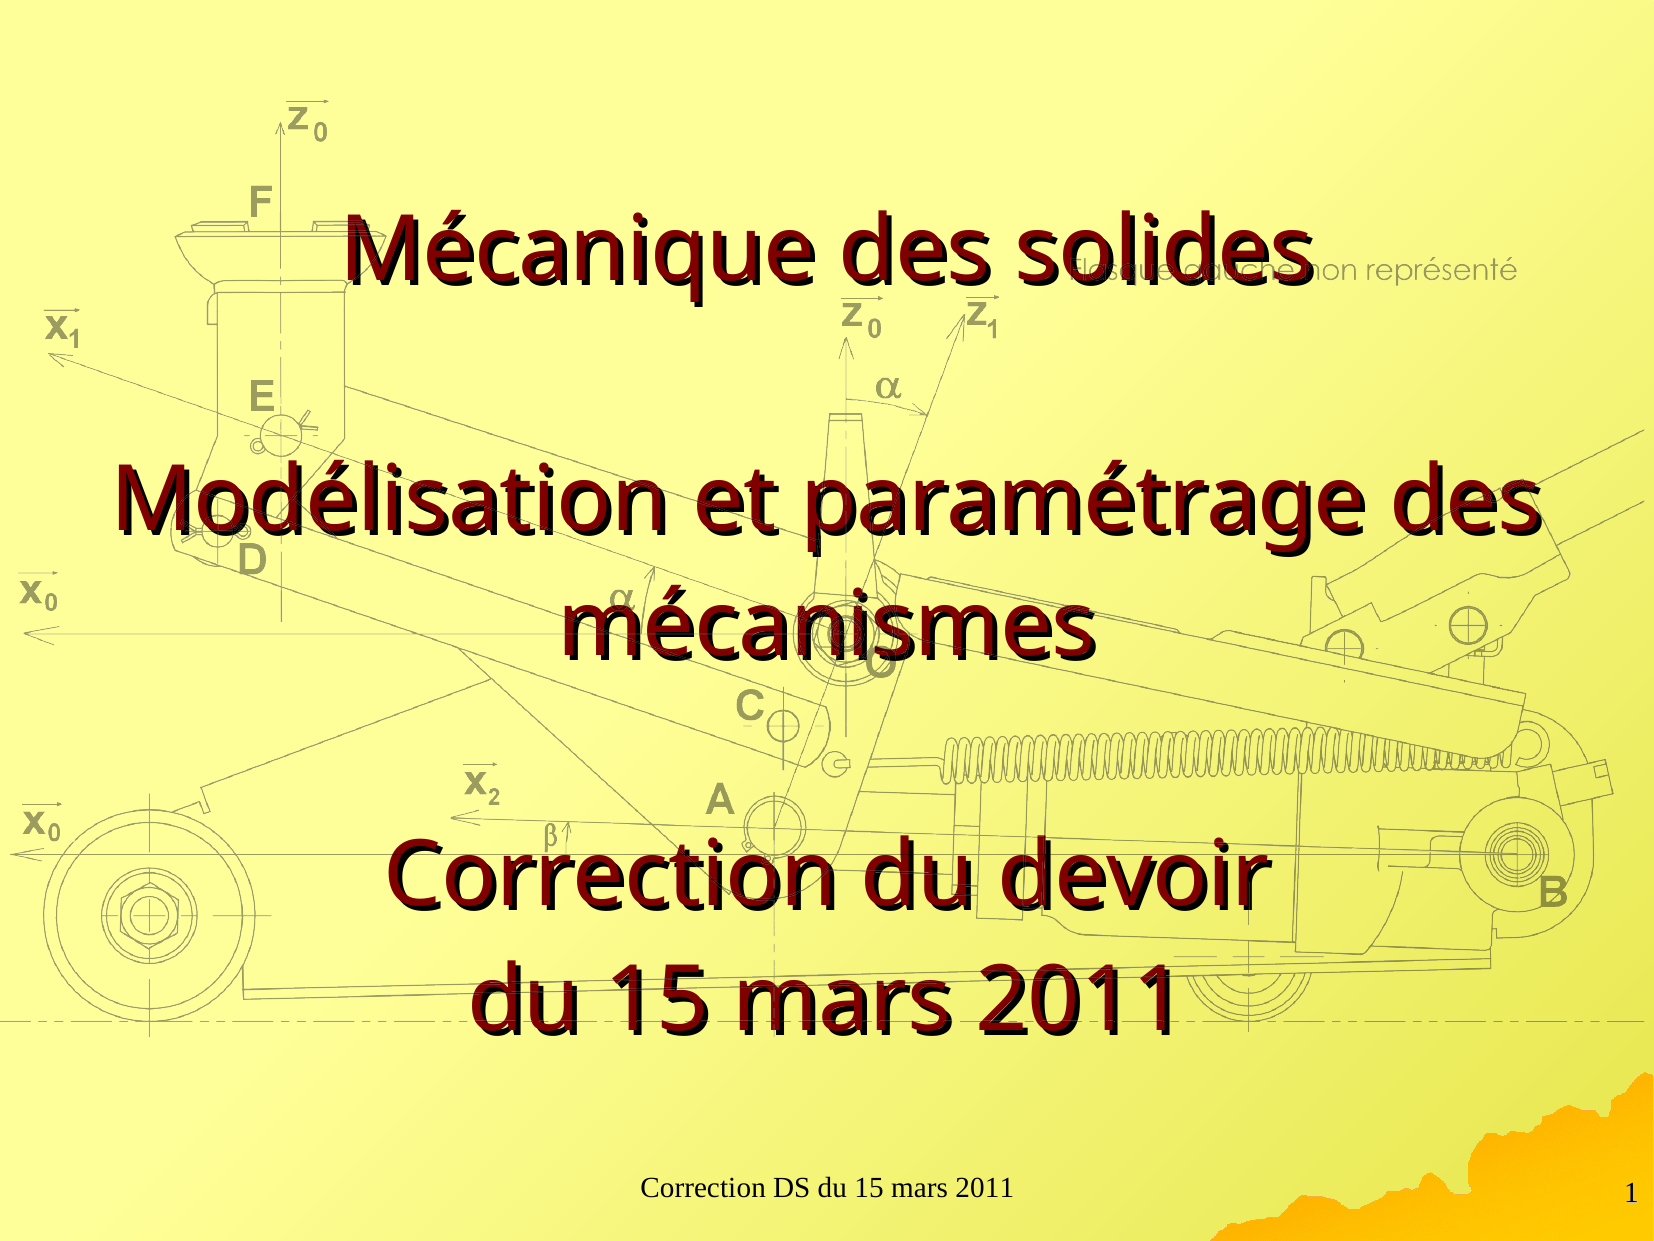

# Mécanique des solides Modélisation et paramétrage des mécanismes Correction du devoir du 15 mars 2011
Correction DS du 15 mars 2011